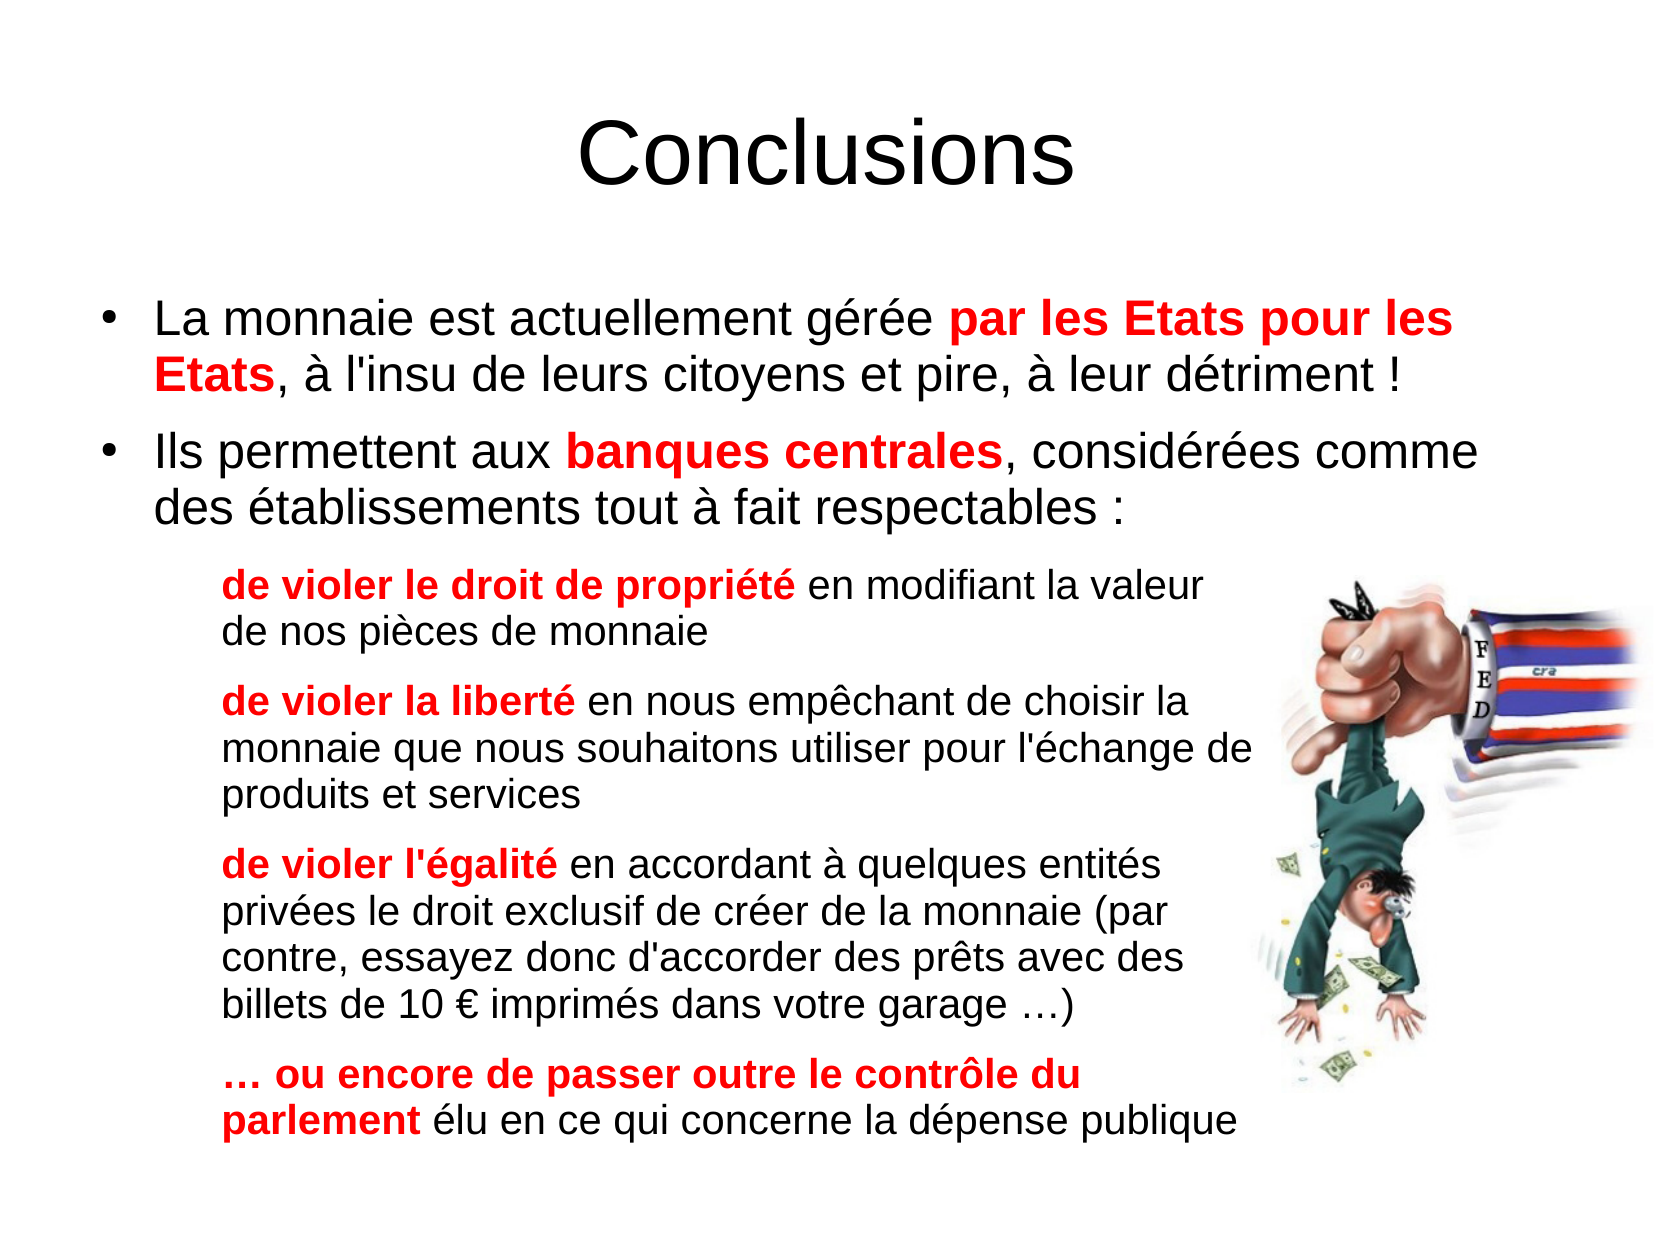

# Conclusions
La monnaie est actuellement gérée par les Etats pour les Etats, à l'insu de leurs citoyens et pire, à leur détriment !
Ils permettent aux banques centrales, considérées comme des établissements tout à fait respectables :
de violer le droit de propriété en modifiant la valeur de nos pièces de monnaie
de violer la liberté en nous empêchant de choisir la monnaie que nous souhaitons utiliser pour l'échange de produits et services
de violer l'égalité en accordant à quelques entités privées le droit exclusif de créer de la monnaie (par contre, essayez donc d'accorder des prêts avec des billets de 10 € imprimés dans votre garage …)
… ou encore de passer outre le contrôle du parlement élu en ce qui concerne la dépense publique